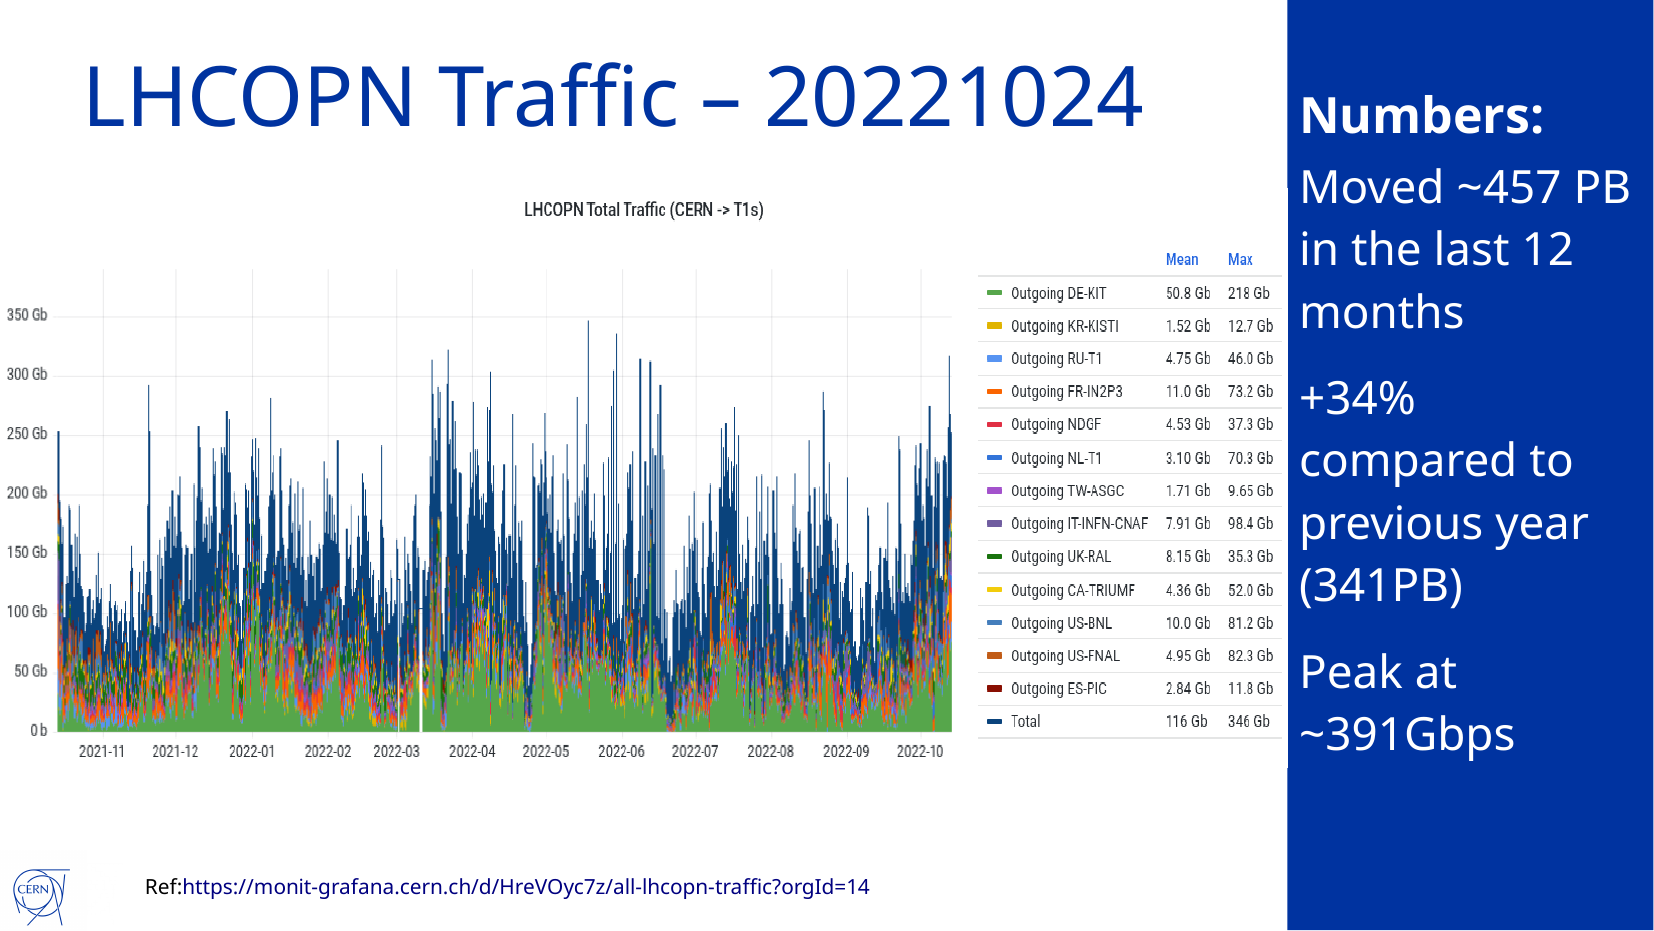

Numbers:
Moved ~457 PB in the last 12 months
+34% compared to previous year (341PB)
Peak at ~391Gbps
# LHCOPN Traffic – 20221024
Ref:https://monit-grafana.cern.ch/d/HreVOyc7z/all-lhcopn-traffic?orgId=14